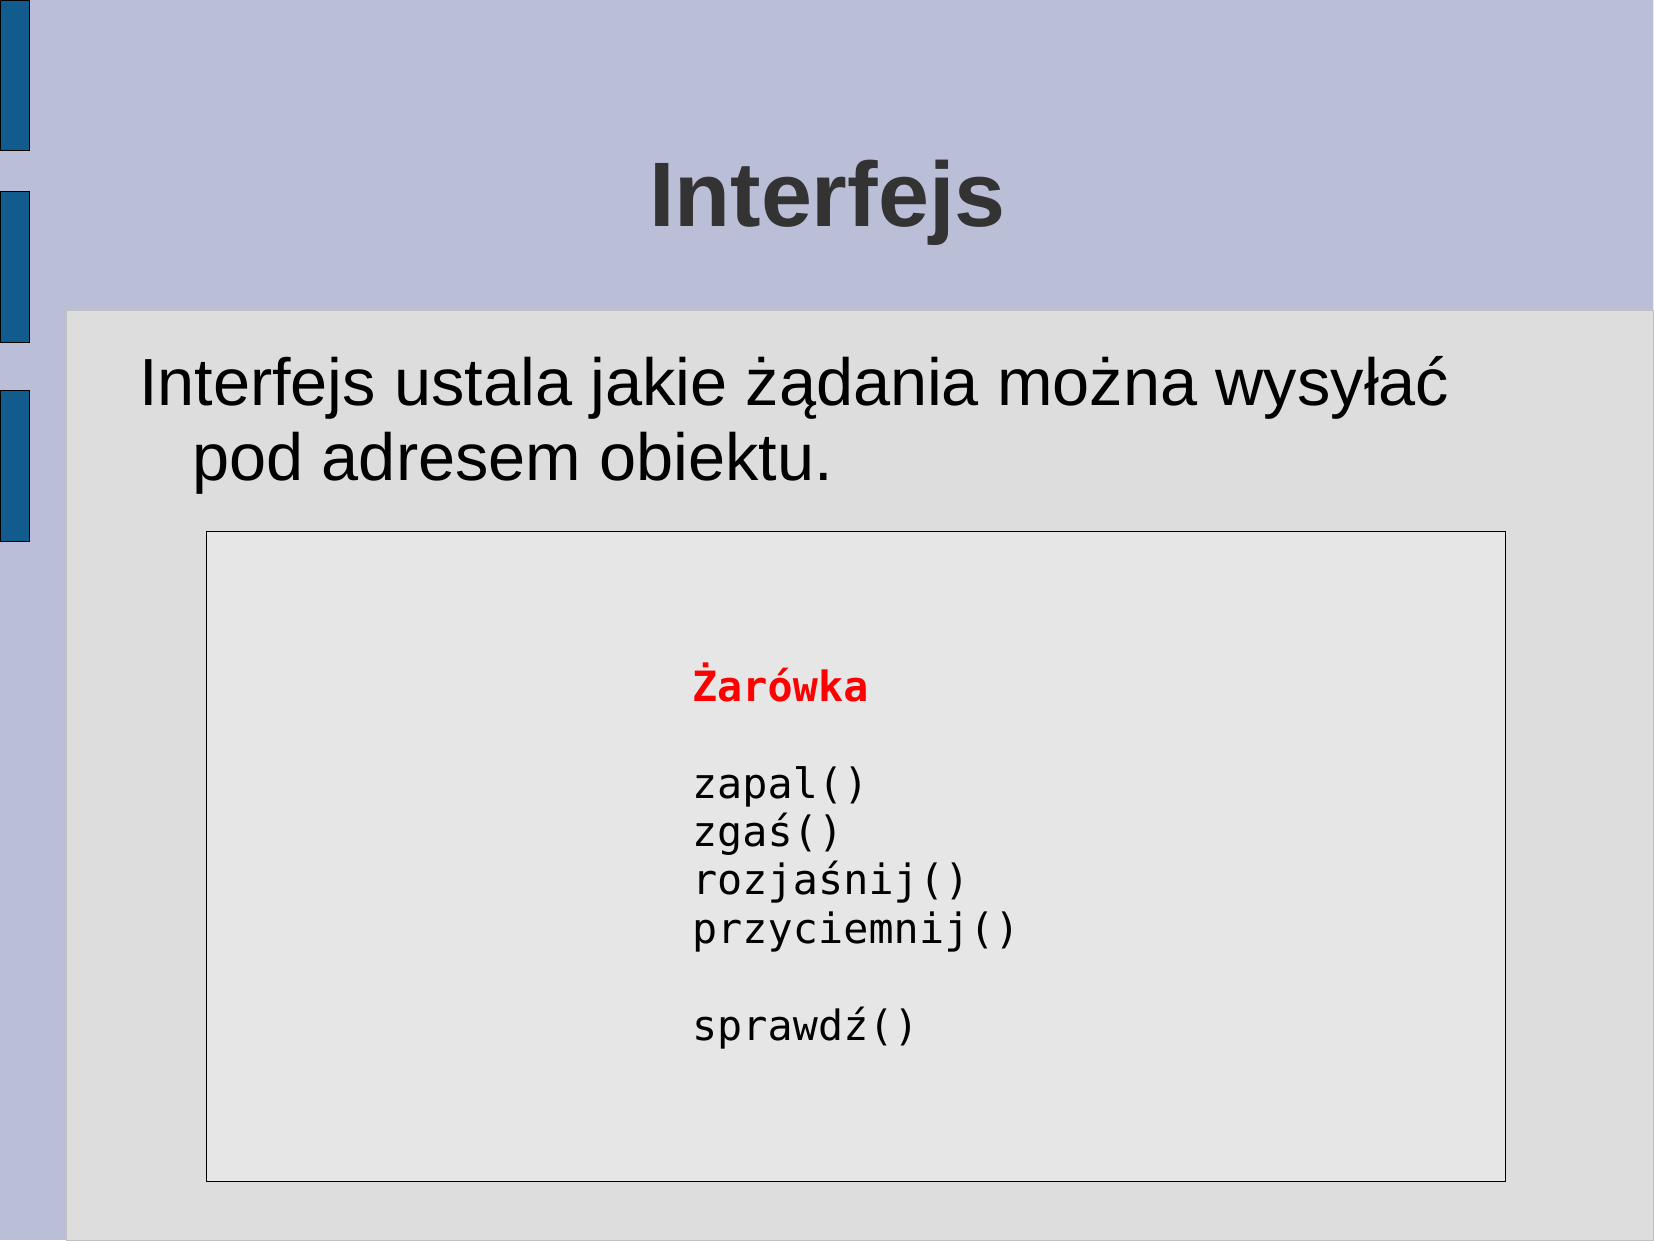

# Interfejs
Interfejs ustala jakie żądania można wysyłać pod adresem obiektu.
Żarówka
zapal()
zgaś()
rozjaśnij()
przyciemnij()
sprawdź()